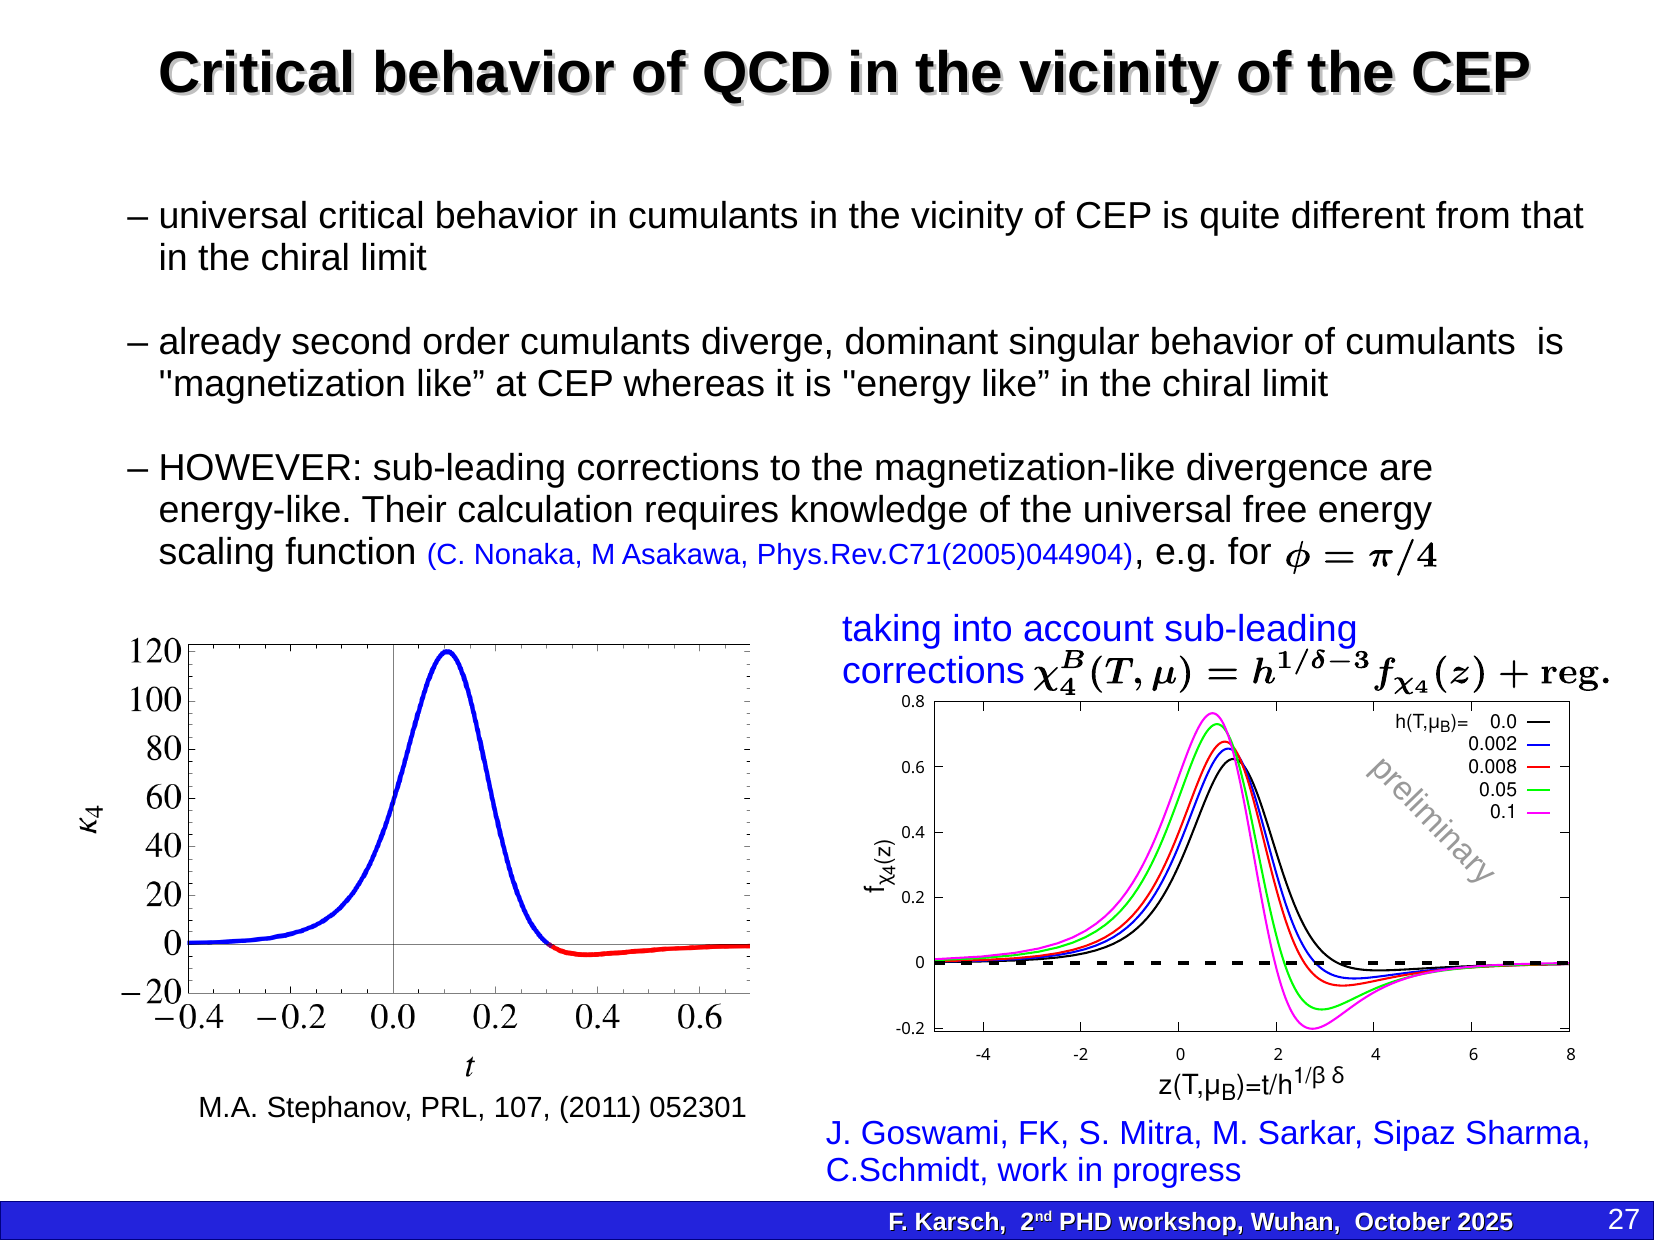

Critical behavior of QCD in the vicinity of the CEP
– universal critical behavior in cumulants in the vicinity of CEP is quite different from that
 in the chiral limit
– already second order cumulants diverge, dominant singular behavior of cumulants is
 ''magnetization like” at CEP whereas it is ''energy like” in the chiral limit
– HOWEVER: sub-leading corrections to the magnetization-like divergence are
 energy-like. Their calculation requires knowledge of the universal free energy
 scaling function (C. Nonaka, M Asakawa, Phys.Rev.C71(2005)044904), e.g. for
taking into account sub-leading
corrections
preliminary
M.A. Stephanov, PRL, 107, (2011) 052301
J. Goswami, FK, S. Mitra, M. Sarkar, Sipaz Sharma,
C.Schmidt, work in progress
27